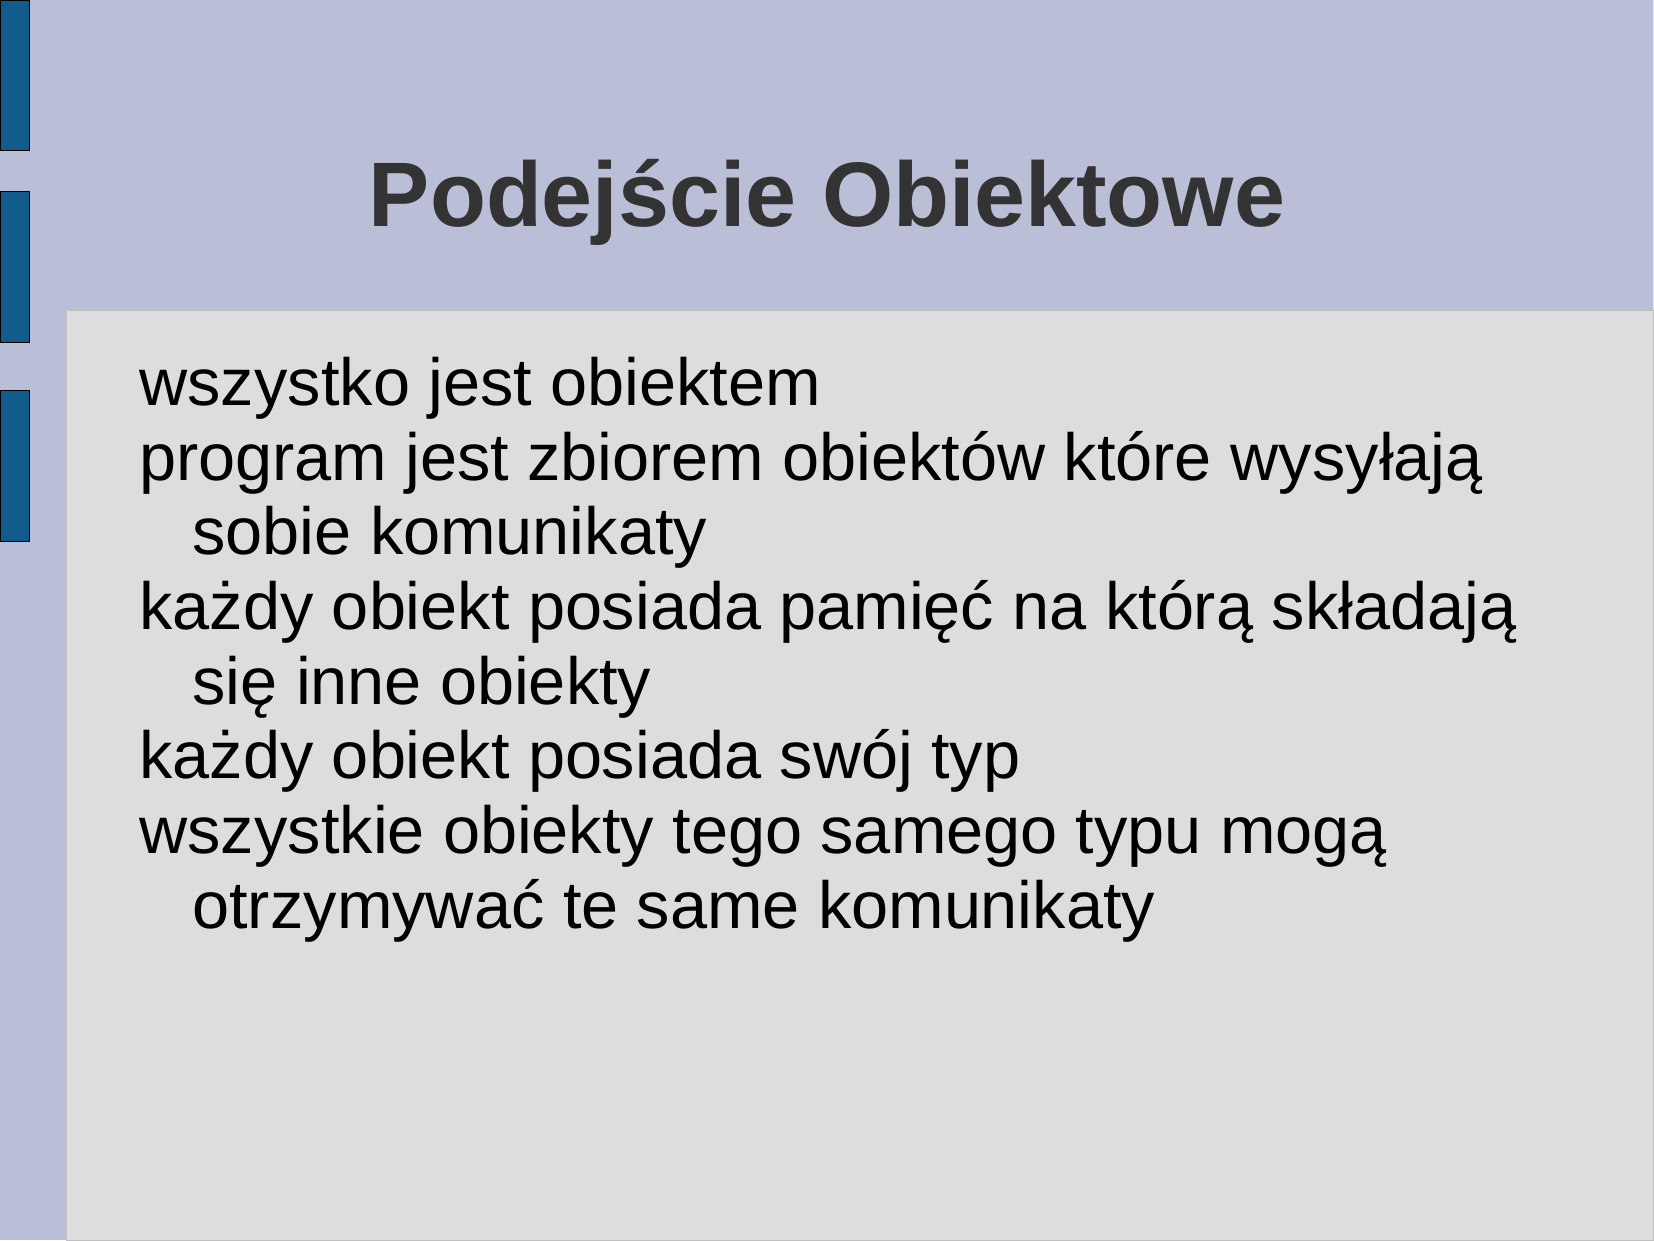

# Podejście Obiektowe
wszystko jest obiektem
program jest zbiorem obiektów które wysyłają sobie komunikaty
każdy obiekt posiada pamięć na którą składają się inne obiekty
każdy obiekt posiada swój typ
wszystkie obiekty tego samego typu mogą otrzymywać te same komunikaty